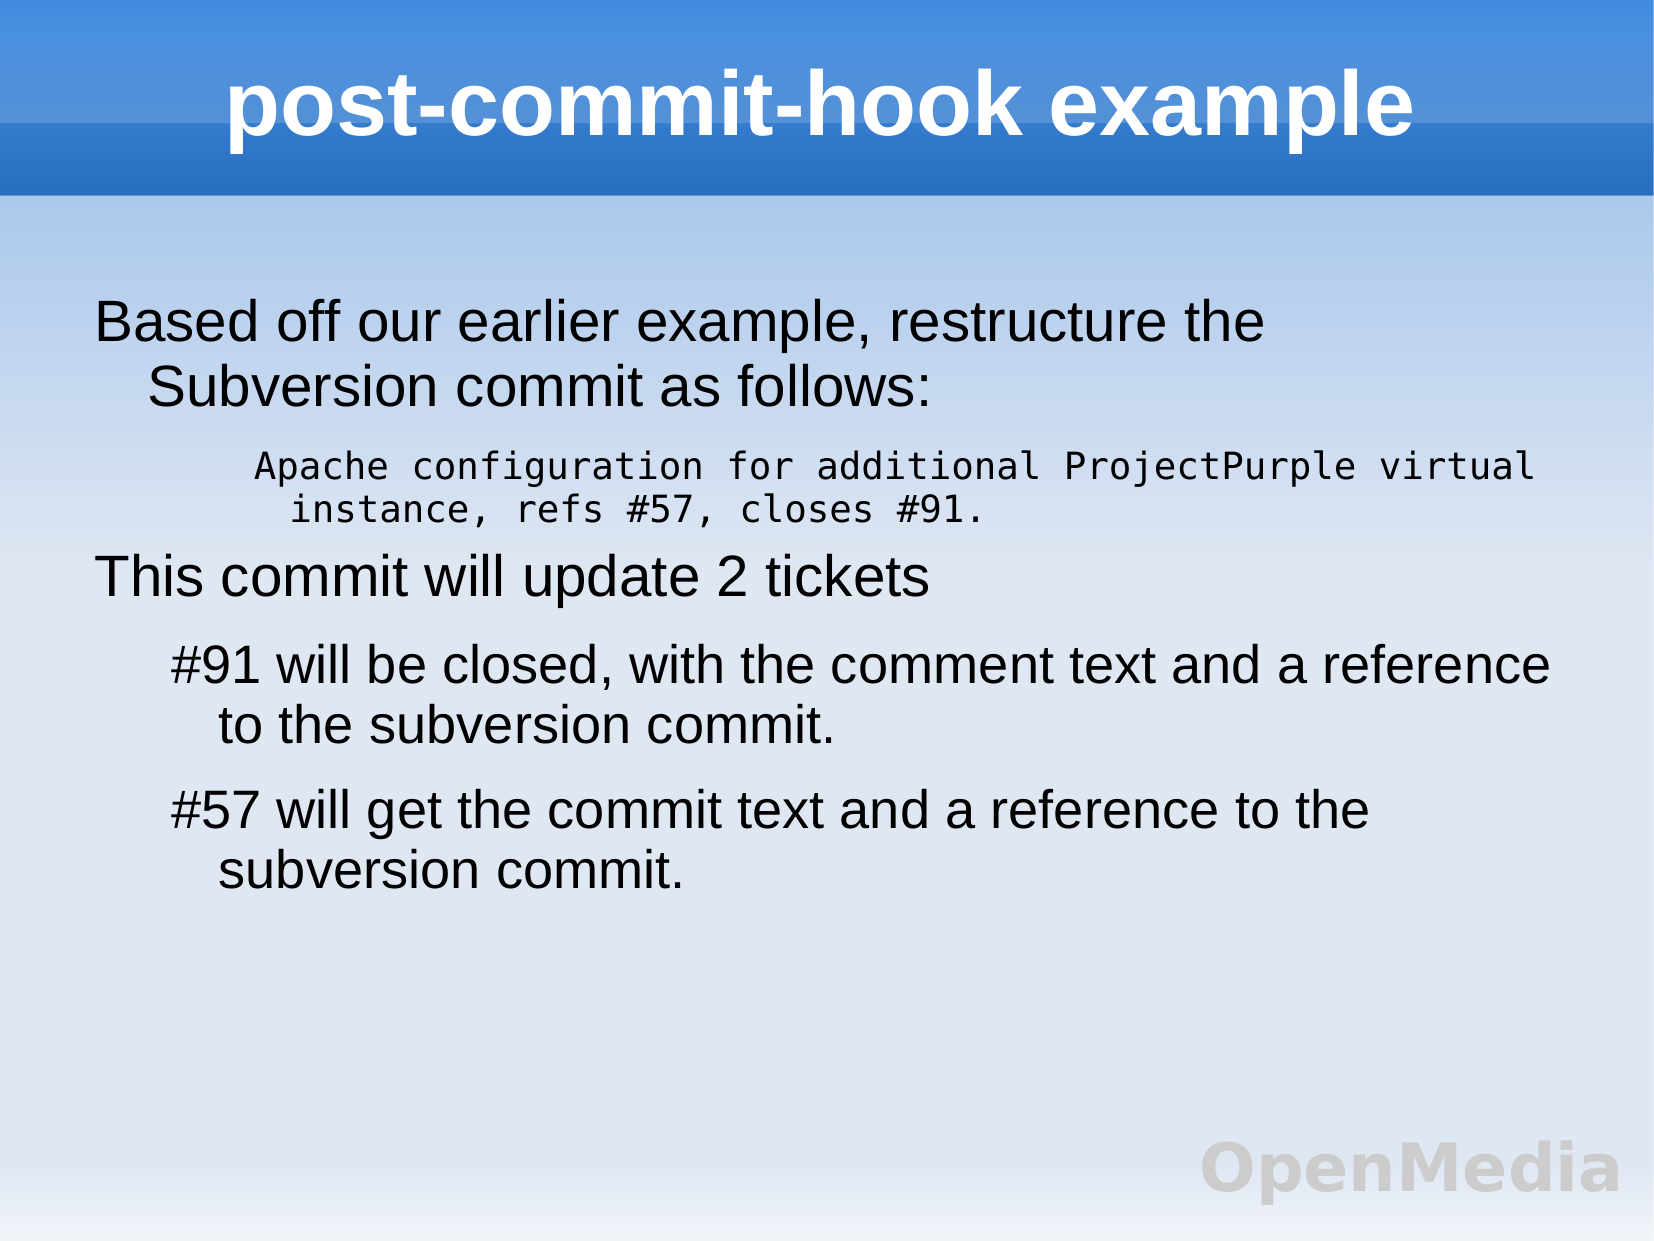

# post-commit-hook example
Based off our earlier example, restructure the Subversion commit as follows:
Apache configuration for additional ProjectPurple virtual instance, refs #57, closes #91.
This commit will update 2 tickets
#91 will be closed, with the comment text and a reference to the subversion commit.
#57 will get the commit text and a reference to the subversion commit.
29